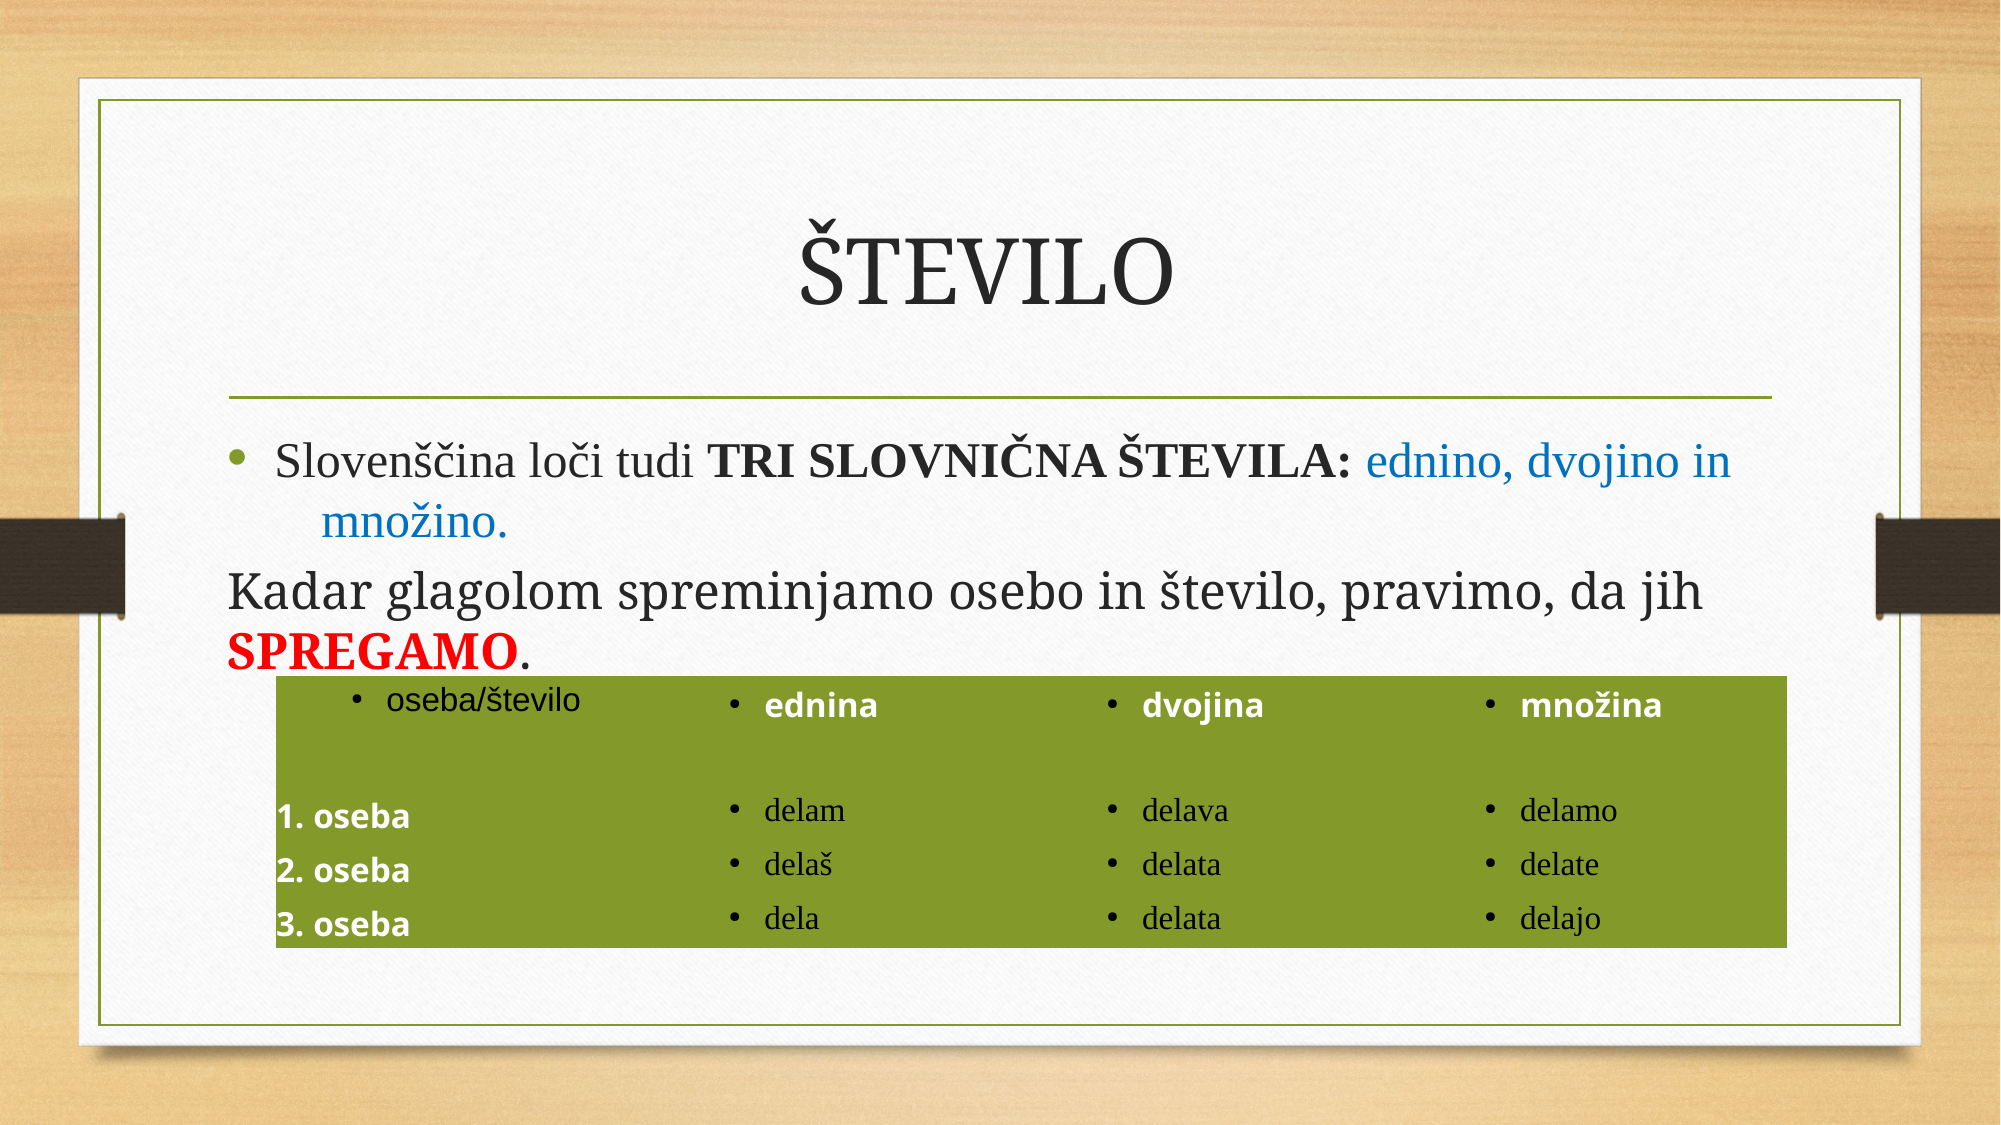

# ŠTEVILO
Slovenščina loči tudi TRI SLOVNIČNA ŠTEVILA: ednino, dvojino in množino.
Kadar glagolom spreminjamo osebo in število, pravimo, da jih SPREGAMO.
| oseba/število | ednina | dvojina | množina |
| --- | --- | --- | --- |
| 1. oseba | delam | delava | delamo |
| 2. oseba | delaš | delata | delate |
| 3. oseba | dela | delata | delajo |